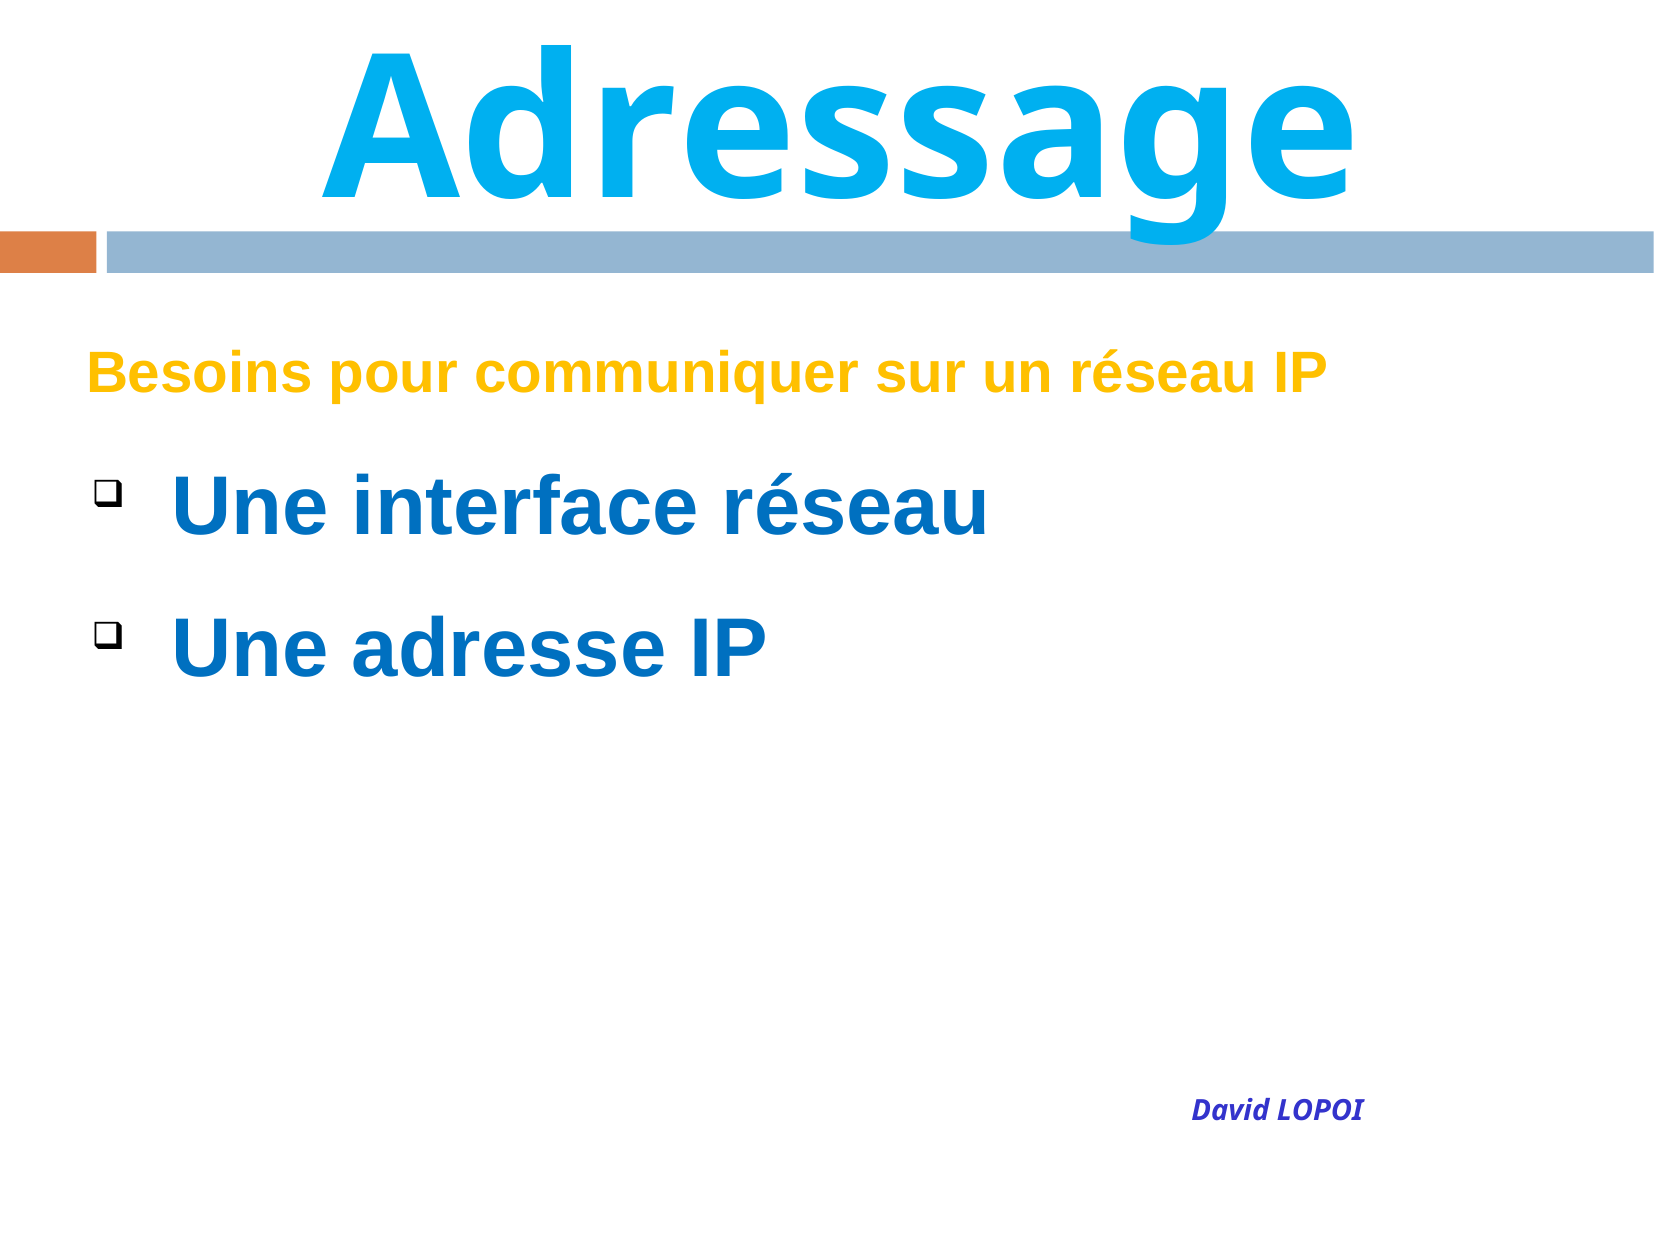

Adressage
Besoins pour communiquer sur un réseau IP
 Une interface réseau
 Une adresse IP
David LOPOI